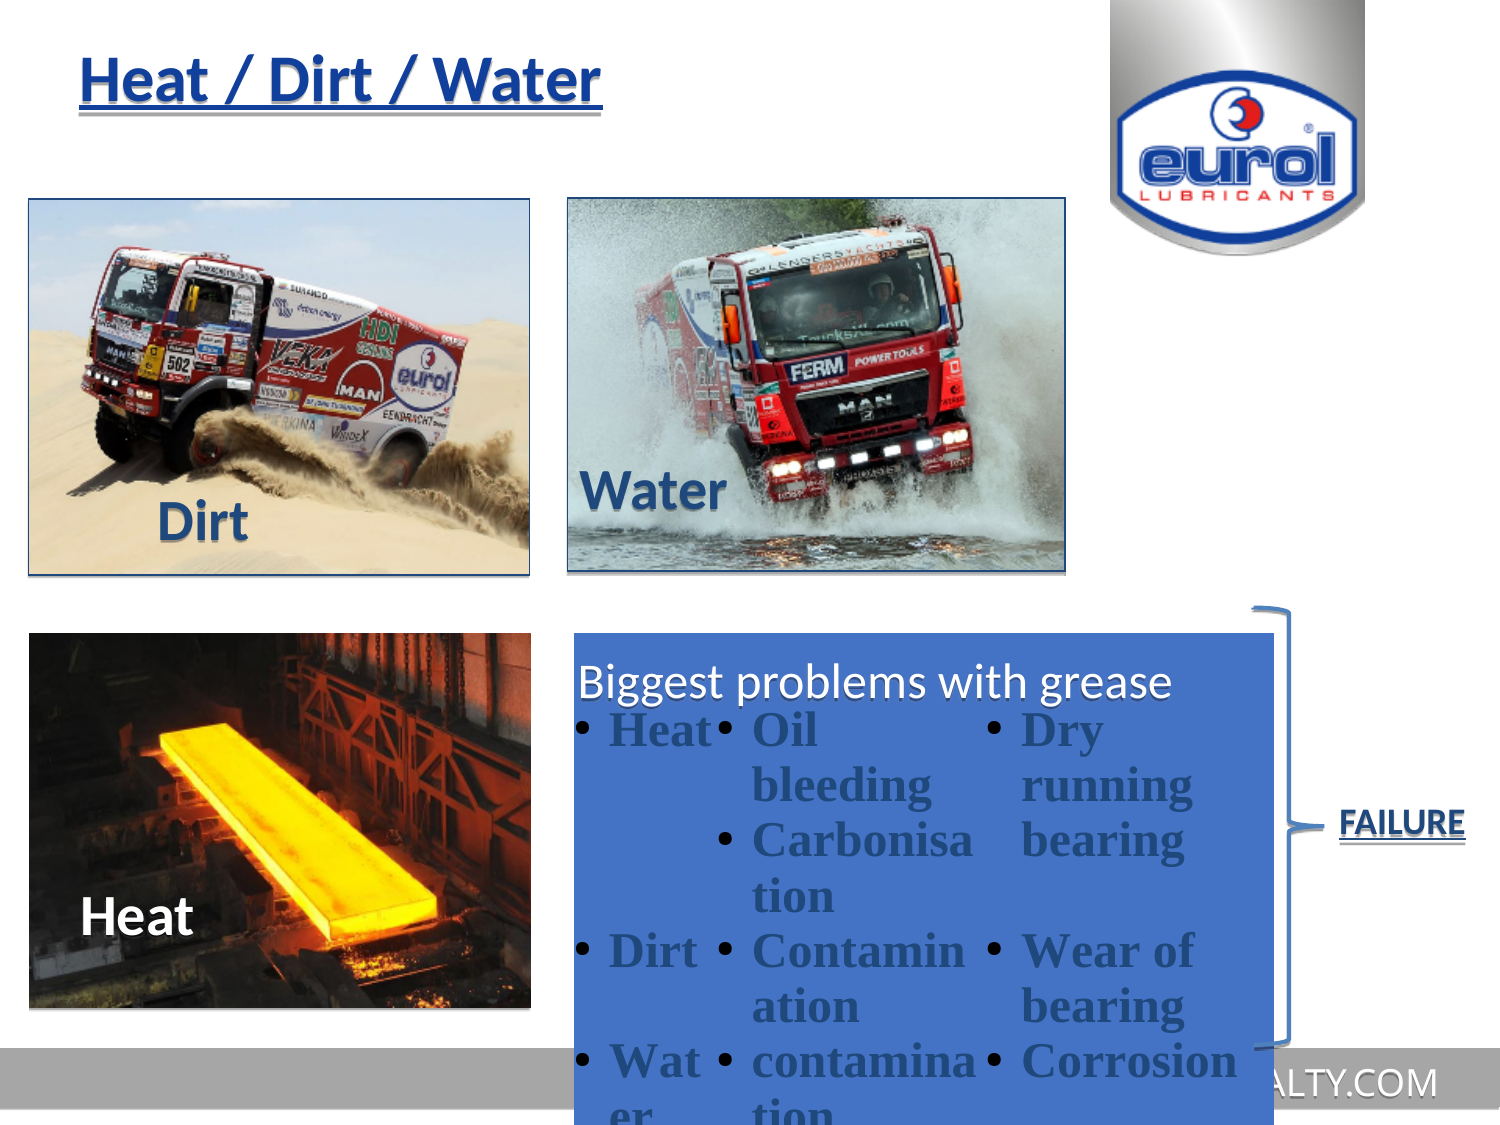

Heat / Dirt / Water
Water
Dirt
| | | |
| --- | --- | --- |
| Heat | Oil bleeding Carbonisation | Dry running bearing |
| Dirt | Contamination | Wear of bearing |
| Water | contamination | Corrosion |
Biggest problems with grease
FAILURE
Heat